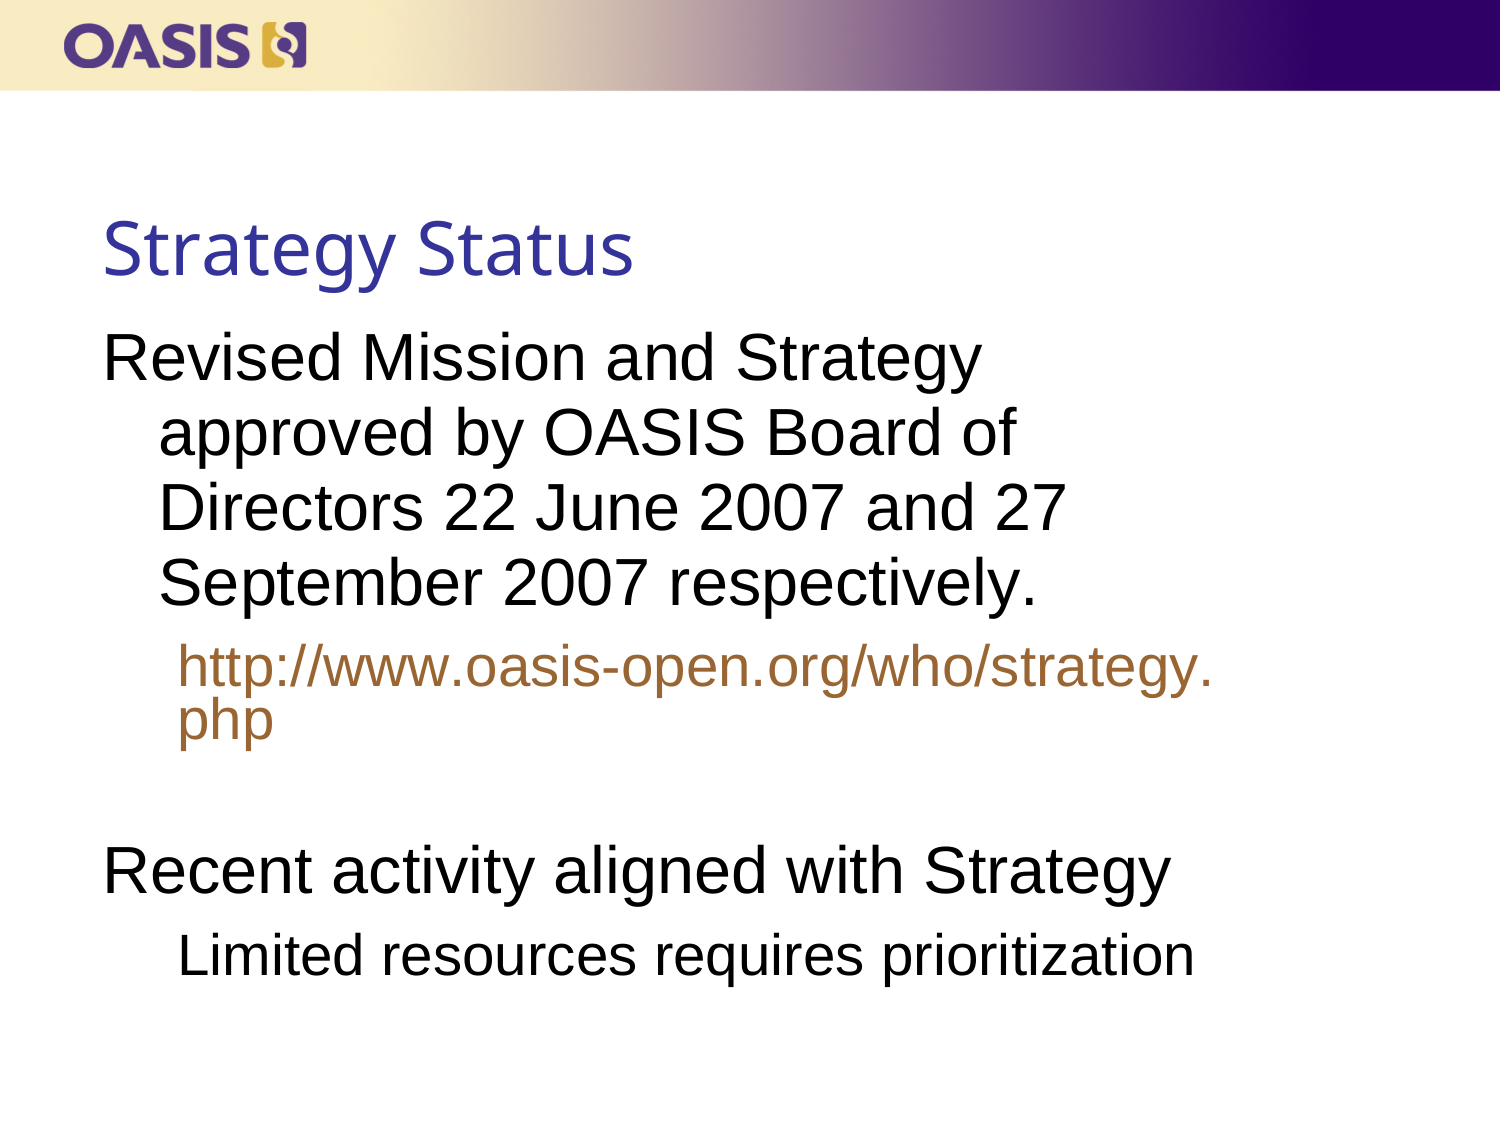

# Strategy Status
Revised Mission and Strategy approved by OASIS Board of Directors 22 June 2007 and 27 September 2007 respectively.
http://www.oasis-open.org/who/strategy.php
Recent activity aligned with Strategy
Limited resources requires prioritization